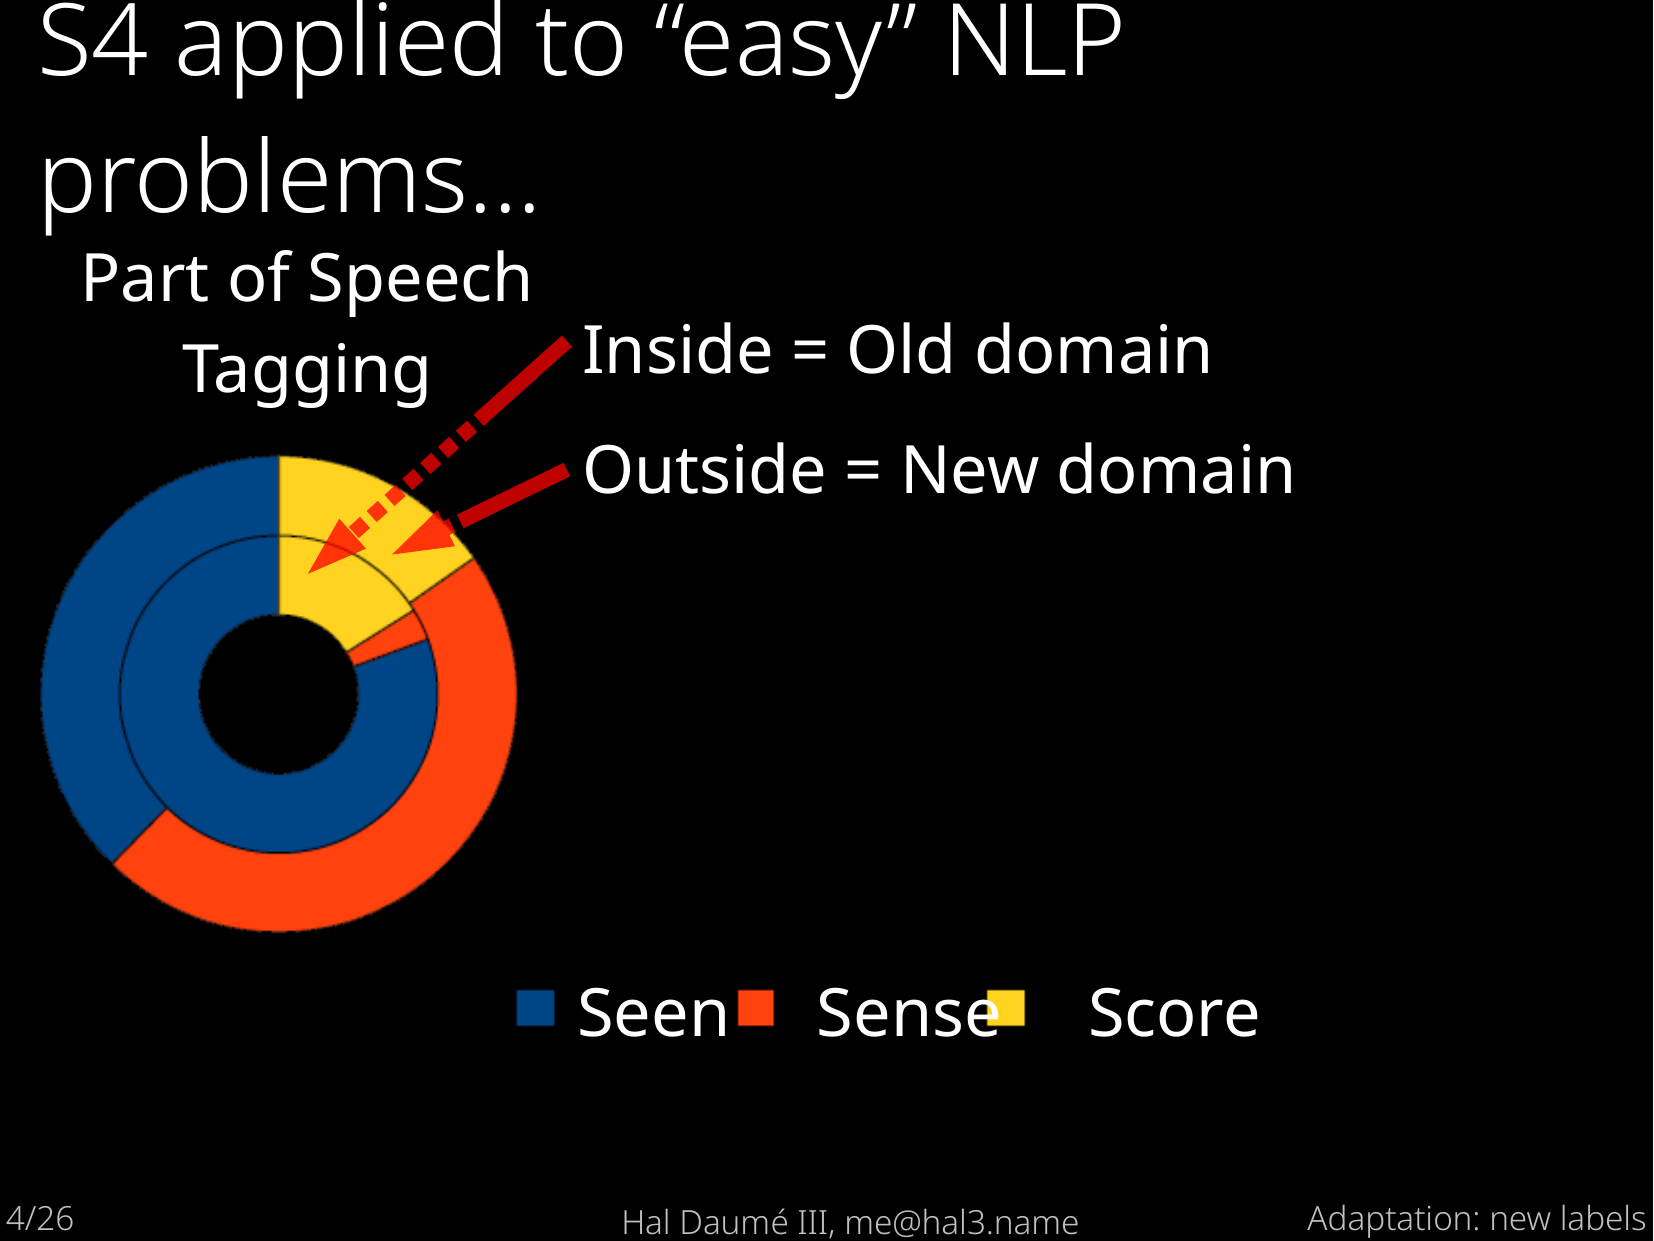

# S4 applied to “easy” NLP problems...
Part of Speech
Tagging
Inside = Old domain
Outside = New domain
Seen Sense Score